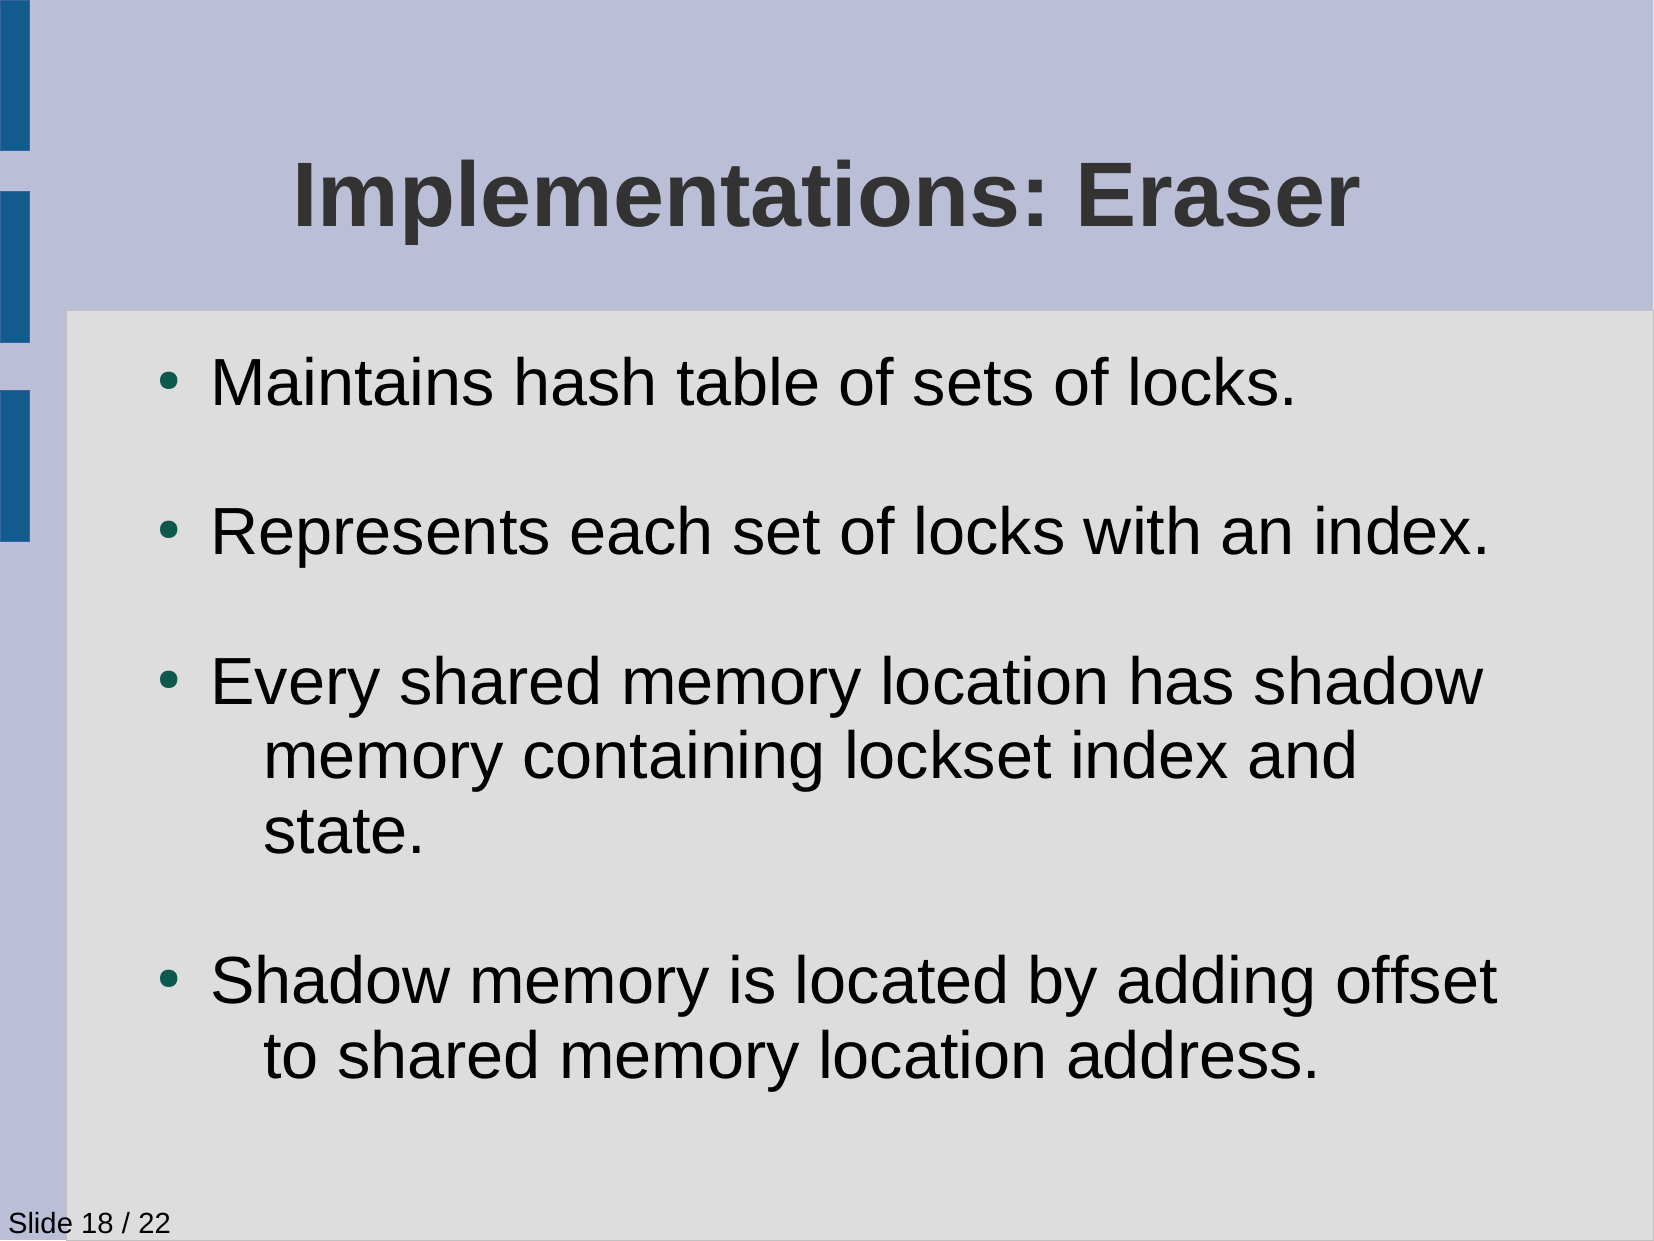

# Implementations: Eraser
Maintains hash table of sets of locks.
Represents each set of locks with an index.
Every shared memory location has shadow memory containing lockset index and state.
Shadow memory is located by adding offset to shared memory location address.
Slide 18 / 22